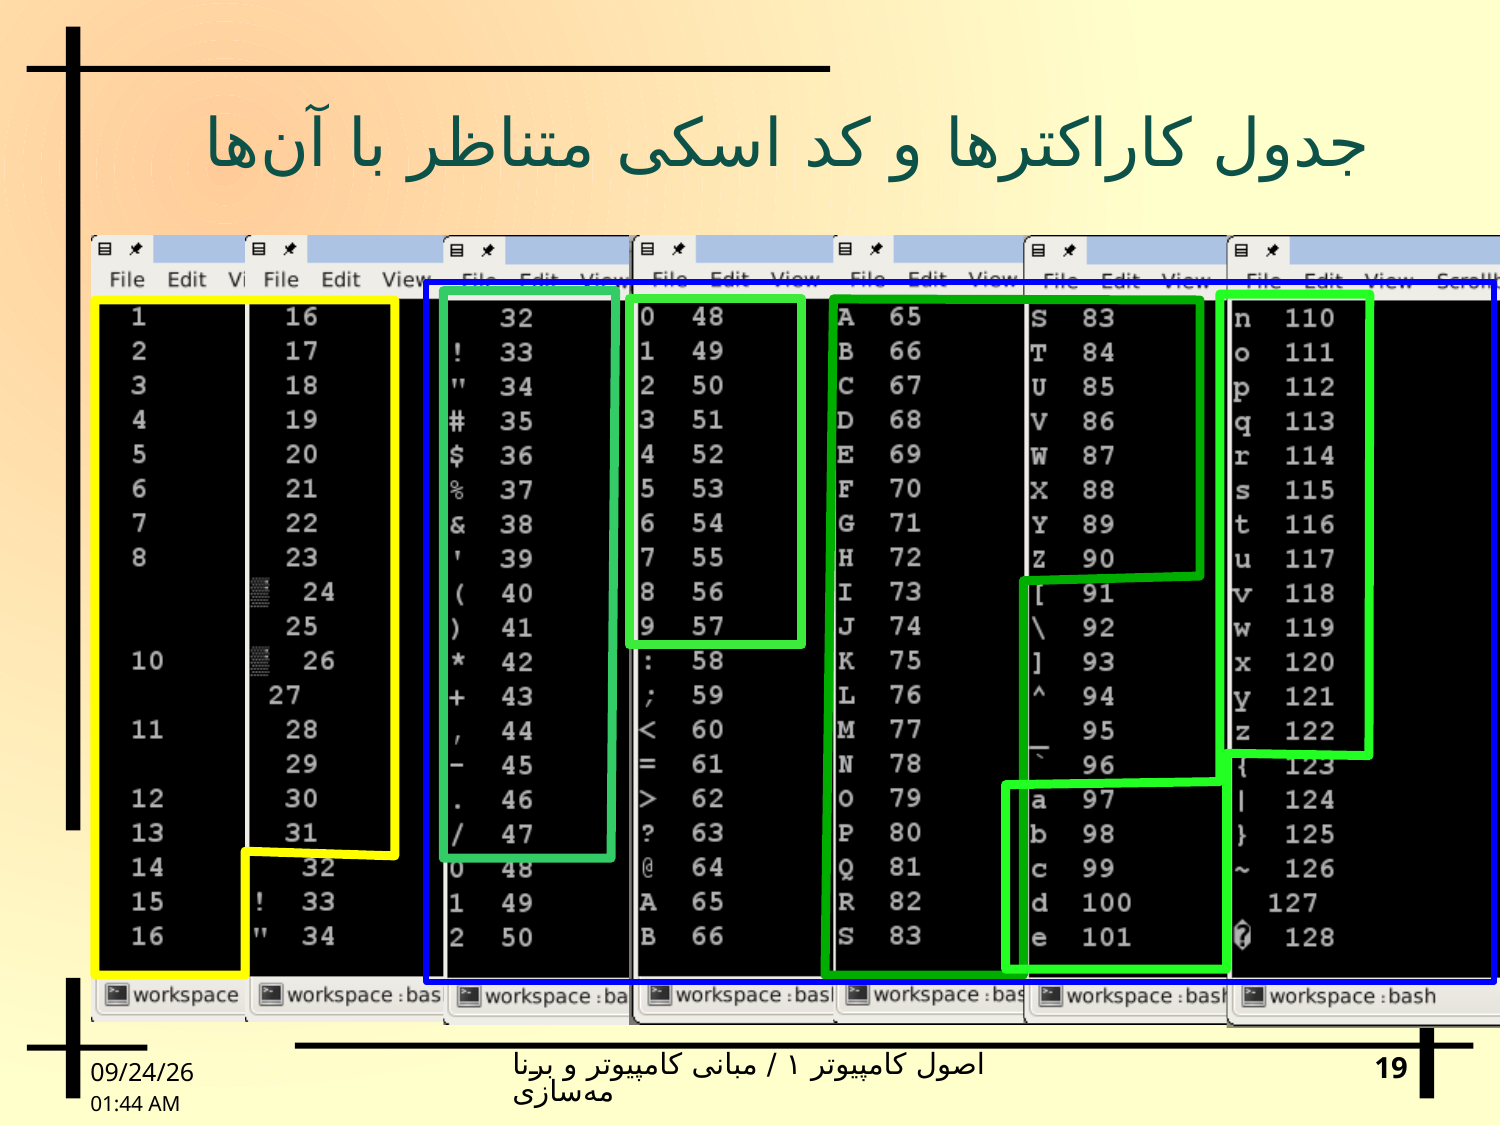

# جدول کاراکترها و کد اسکی متناظر با آن‌ها
اصول کامپیوتر ۱ / مبانی کامپیوتر و برنامه‌سازی
19